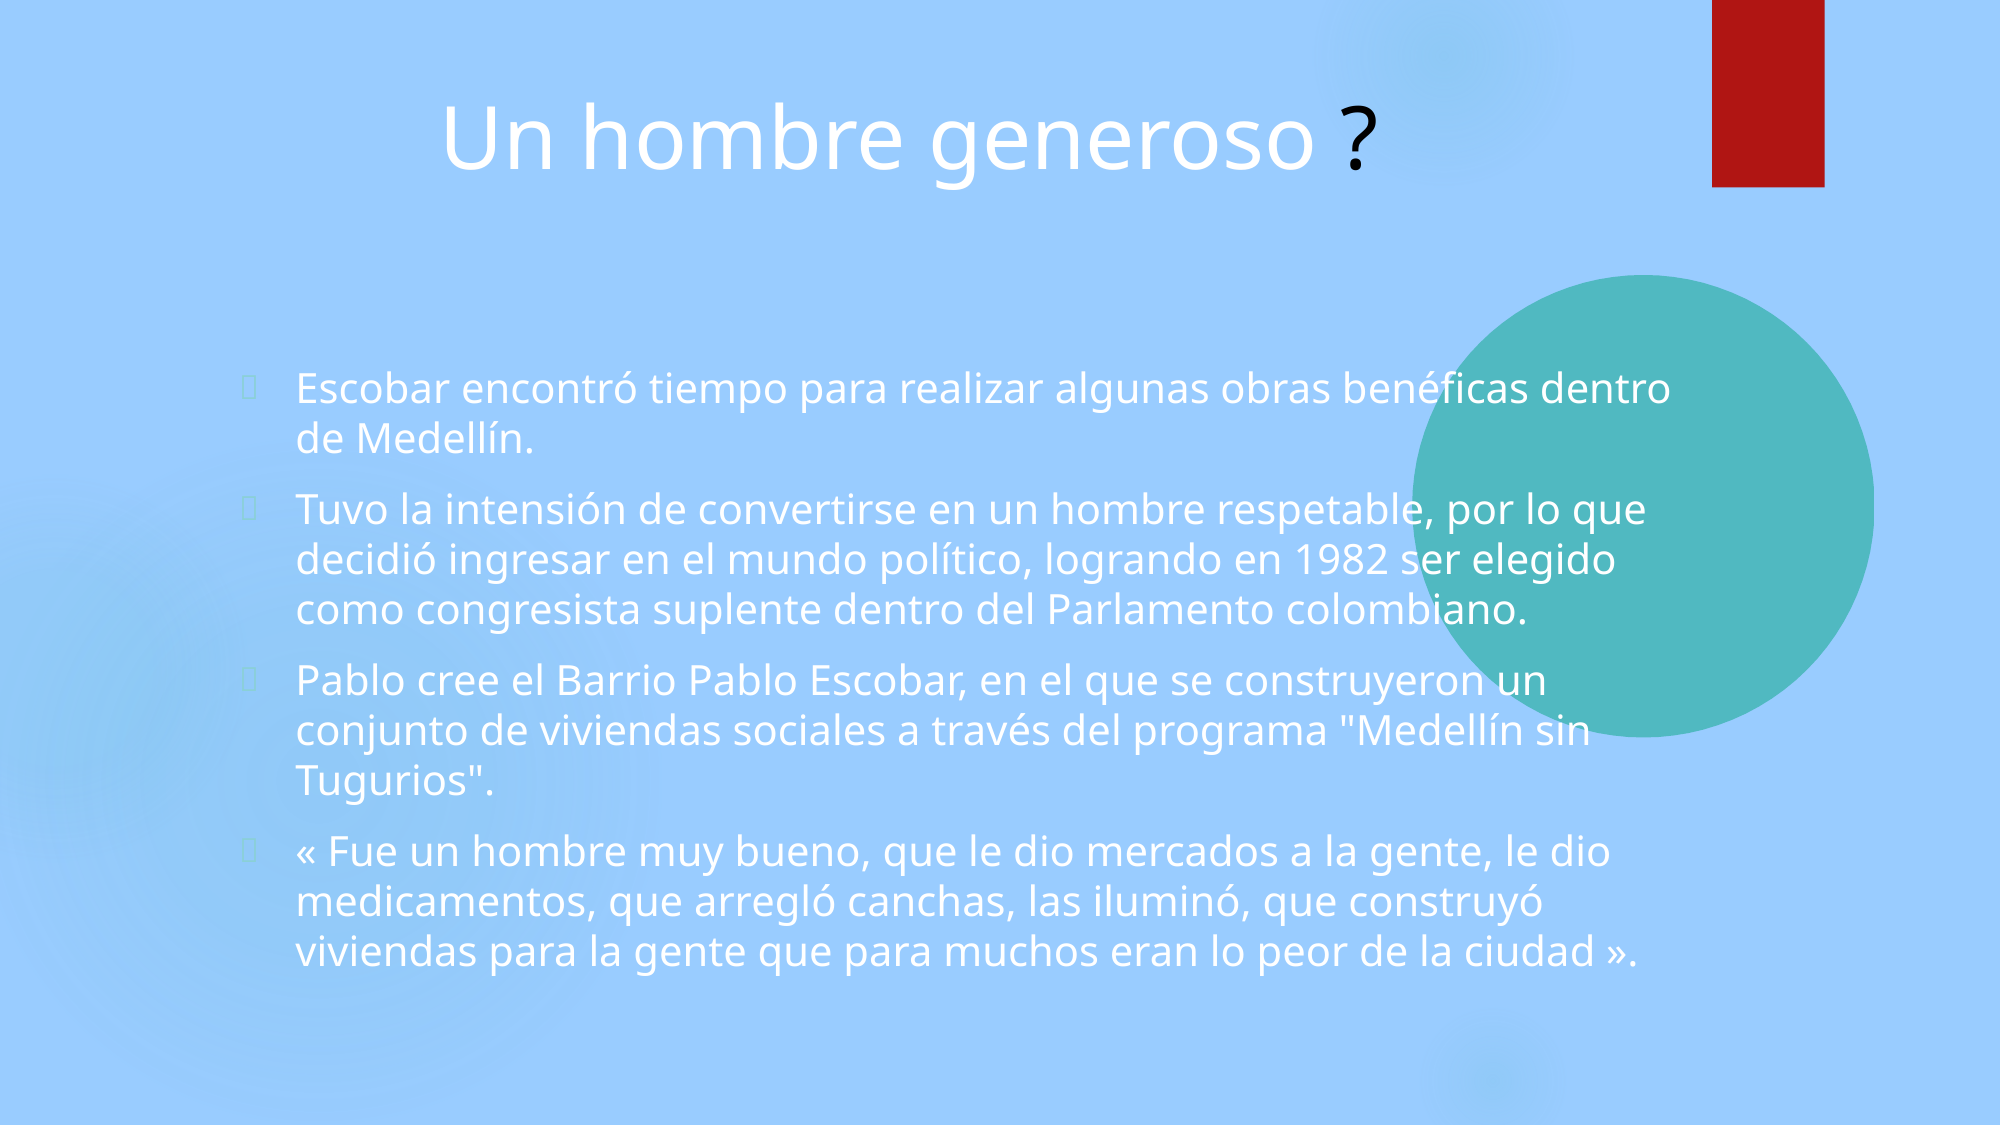

# Un hombre generoso ?
Escobar encontró tiempo para realizar algunas obras benéficas dentro de Medellín.
Tuvo la intensión de convertirse en un hombre respetable, por lo que decidió ingresar en el mundo político, logrando en 1982 ser elegido como congresista suplente dentro del Parlamento colombiano.
Pablo cree el Barrio Pablo Escobar, en el que se construyeron un conjunto de viviendas sociales a través del programa "Medellín sin Tugurios".
« Fue un hombre muy bueno, que le dio mercados a la gente, le dio medicamentos, que arregló canchas, las iluminó, que construyó viviendas para la gente que para muchos eran lo peor de la ciudad ».